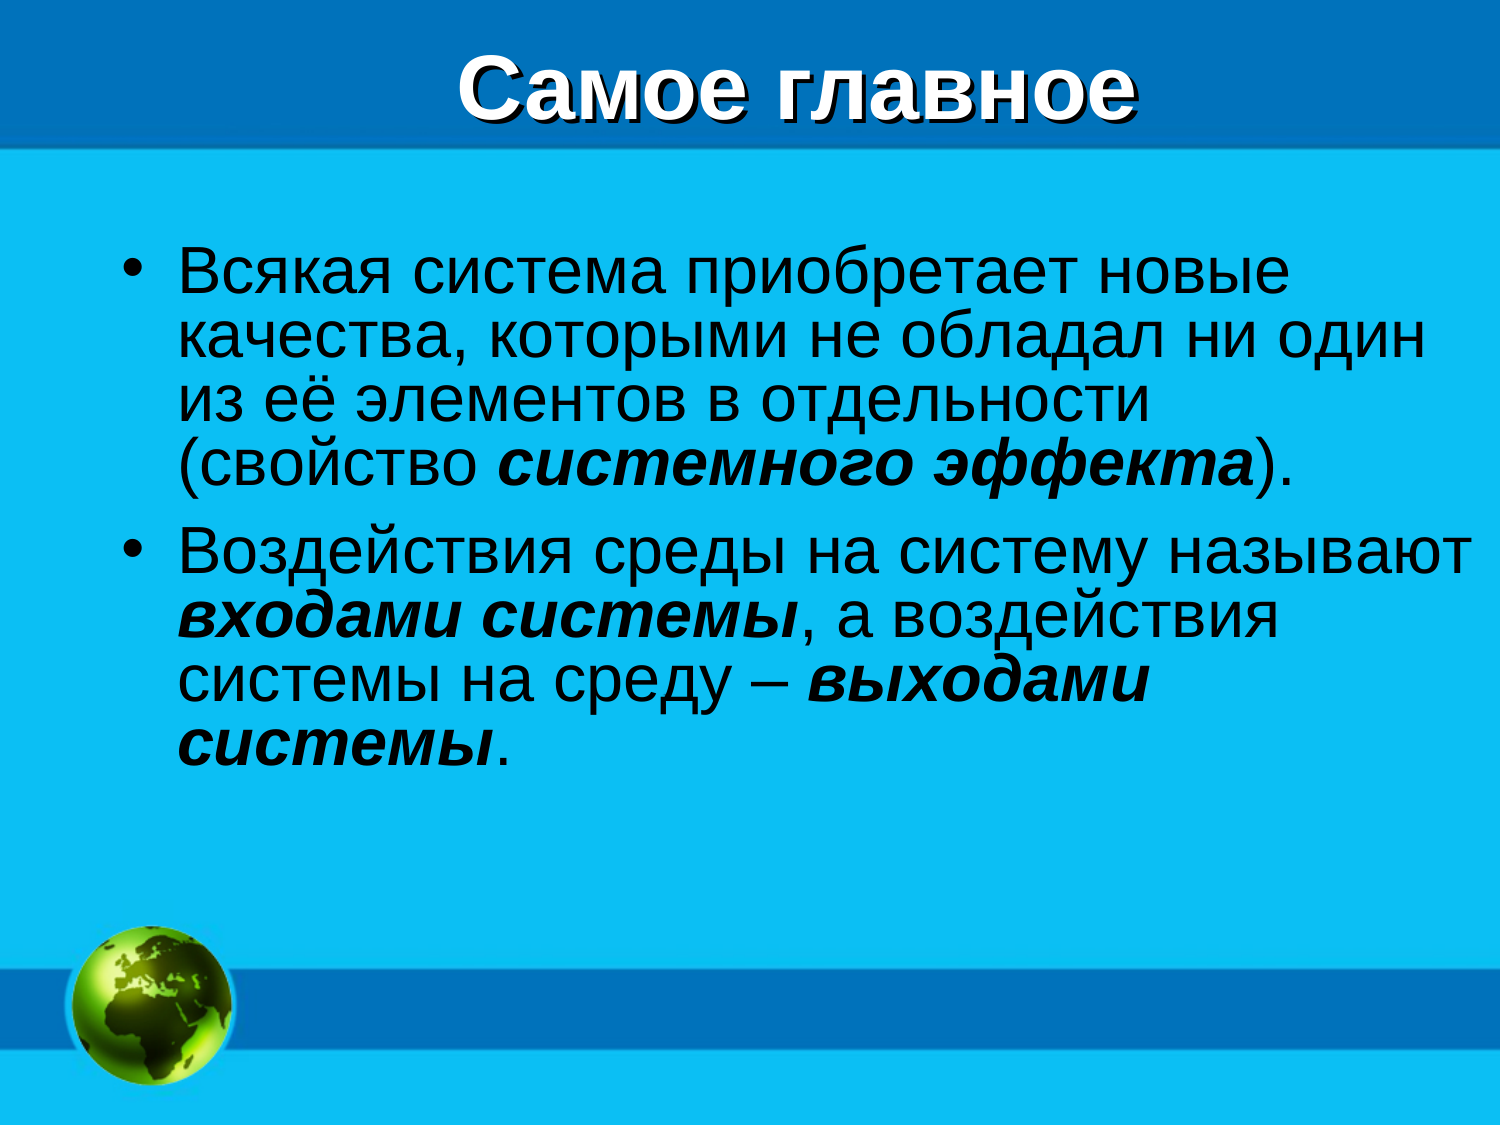

# Самое главное
Всякая система приобретает новые качества, которыми не обладал ни один из её элементов в отдельности
(свойство системного эффекта).
Воздействия среды на систему называют входами системы, а воздействия системы на среду – выходами системы.